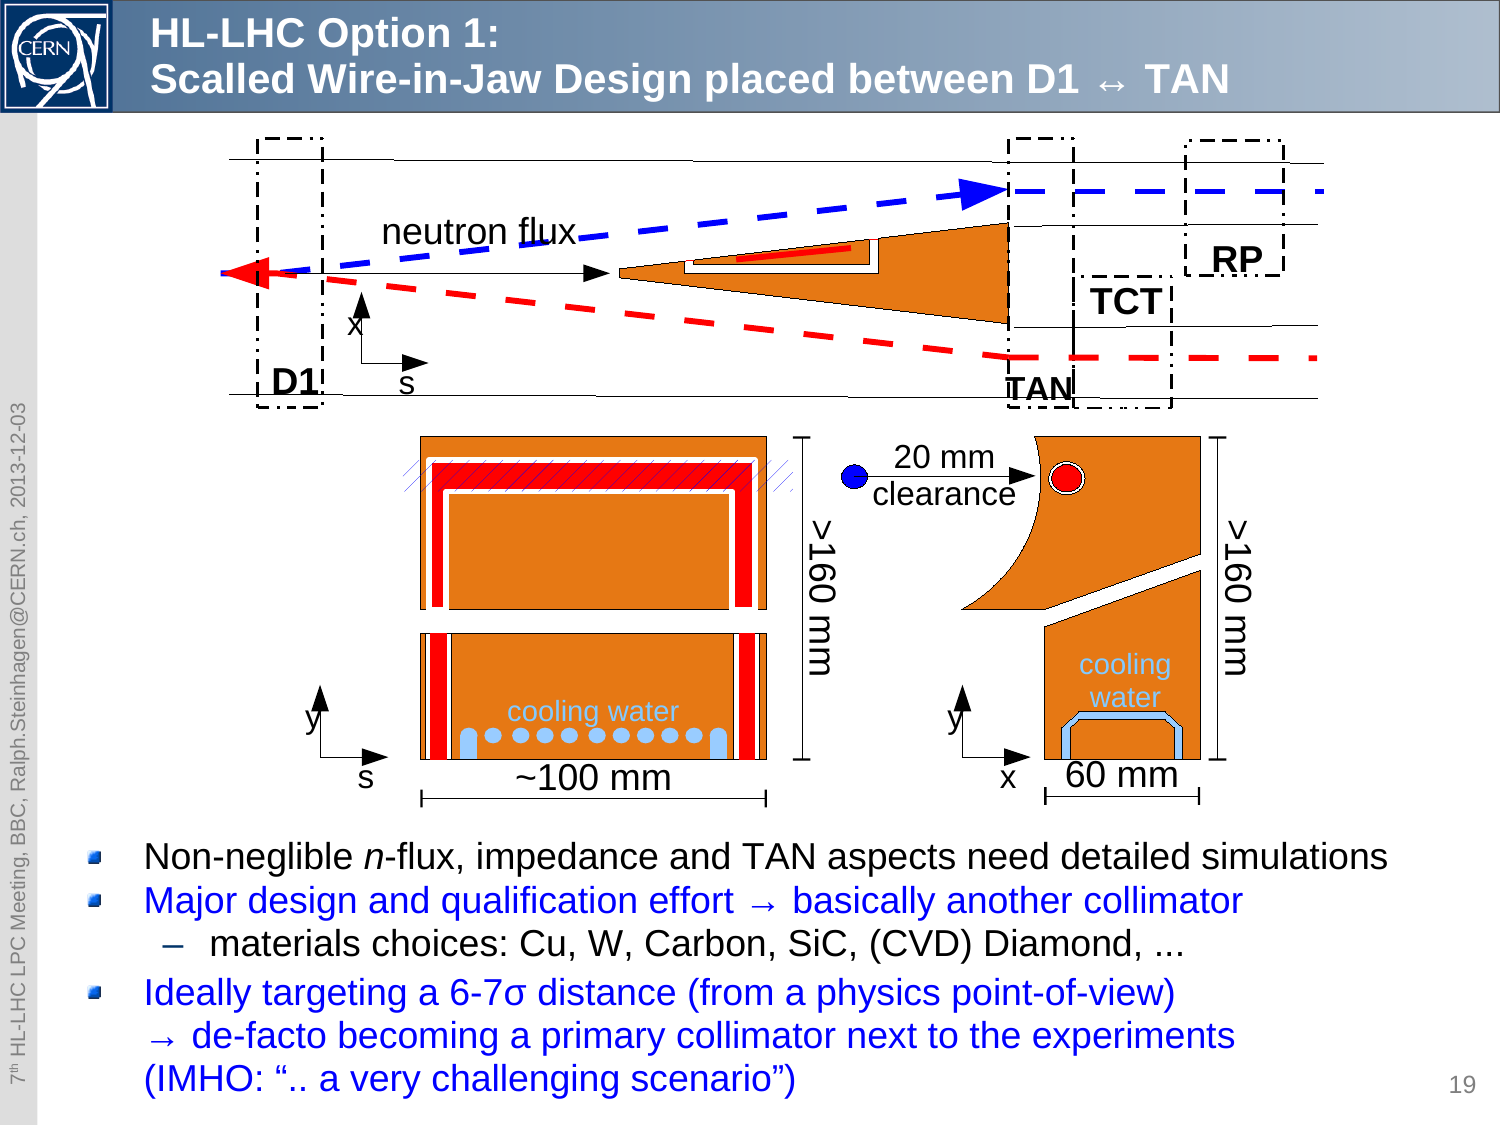

# HL-LHC Option 1: Scalled Wire-in-Jaw Design placed between D1 ↔ TAN
RP
 neutron flux
TCT
x
s
D1
TAN
>160 mm
>160 mm
20 mm
clearance
cooling water
cooling water
60 mm
~100 mm
y
s
y
x
Non-neglible n-flux, impedance and TAN aspects need detailed simulations
Major design and qualification effort → basically another collimator
materials choices: Cu, W, Carbon, SiC, (CVD) Diamond, ...
Ideally targeting a 6-7σ distance (from a physics point-of-view) 		→ de-facto becoming a primary collimator next to the experiments 		(IMHO: “.. a very challenging scenario”)